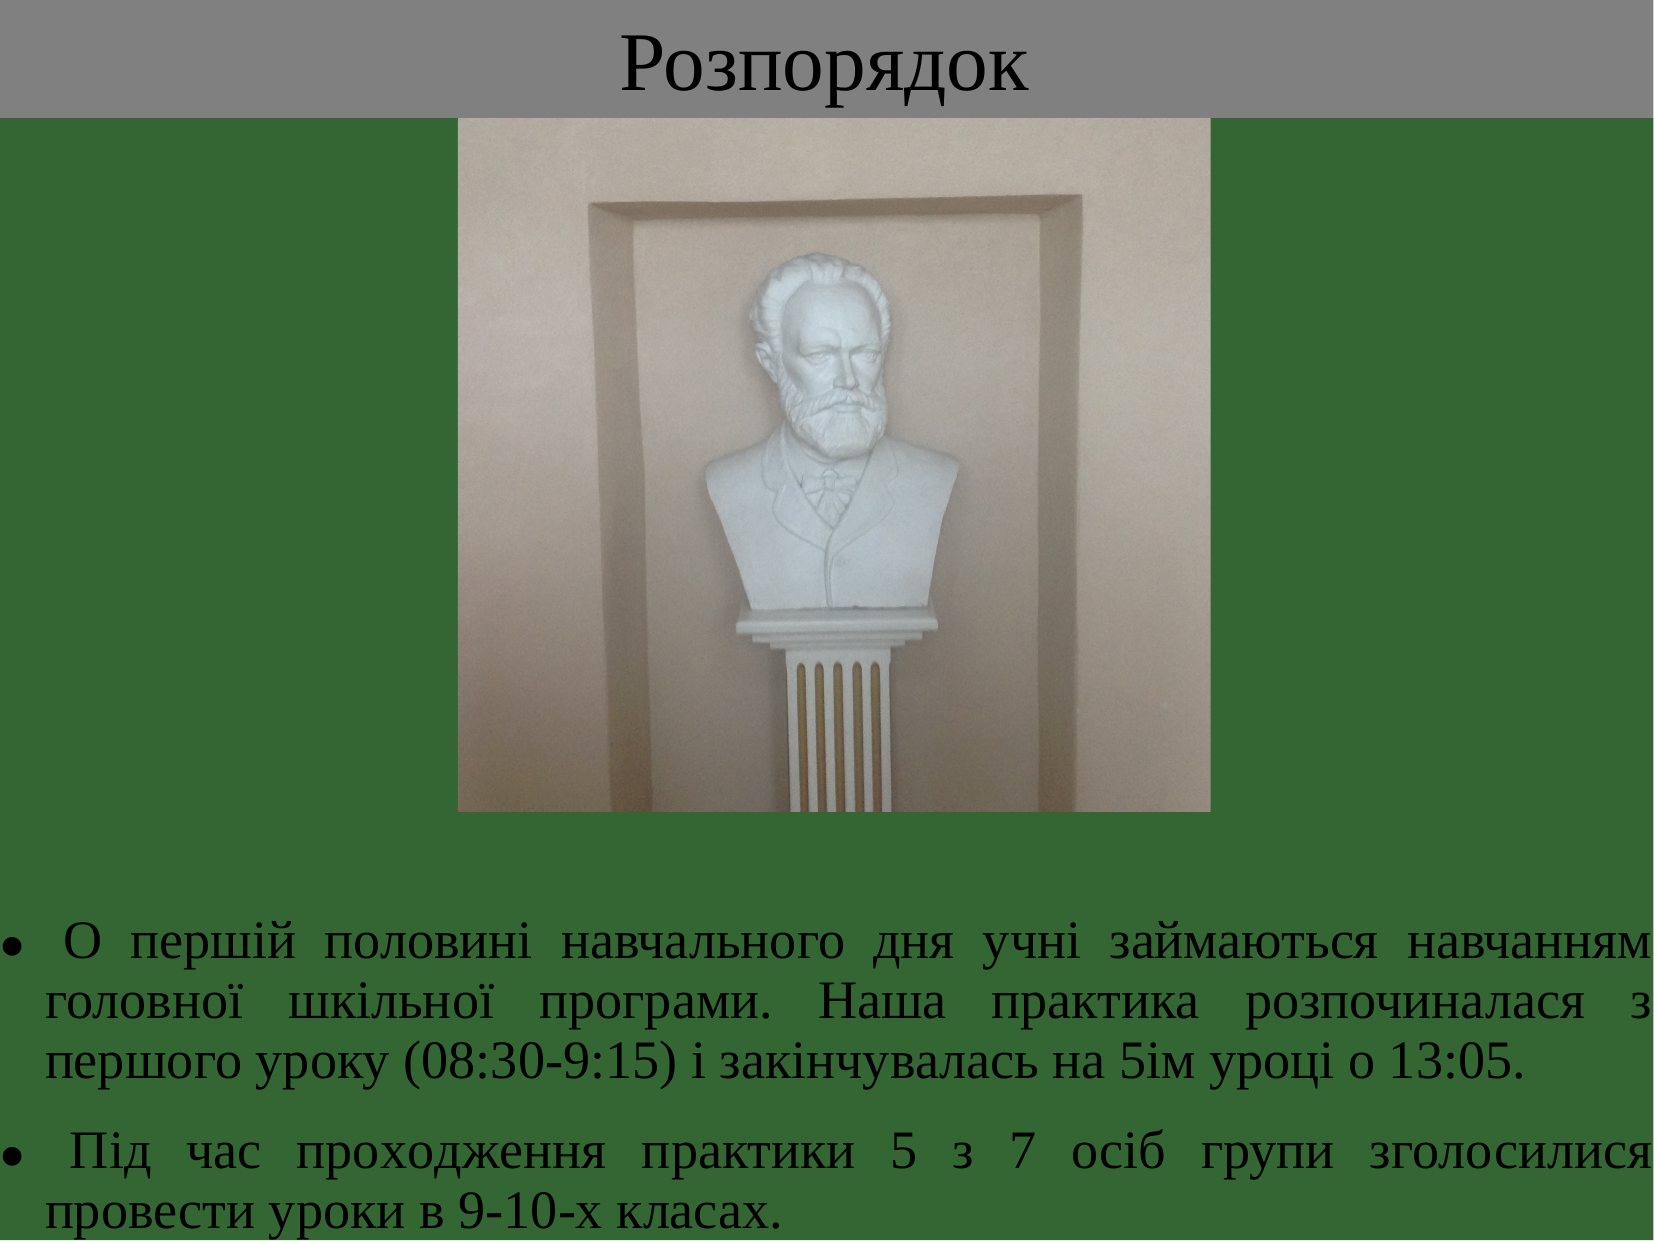

# Розпорядок
 О першій половині навчального дня учні займаються навчанням головної шкільної програми. Наша практика розпочиналася з першого уроку (08:30-9:15) і закінчувалась на 5ім уроці о 13:05.
 Під час проходження практики 5 з 7 осіб групи зголосилися провести уроки в 9-10-х класах.